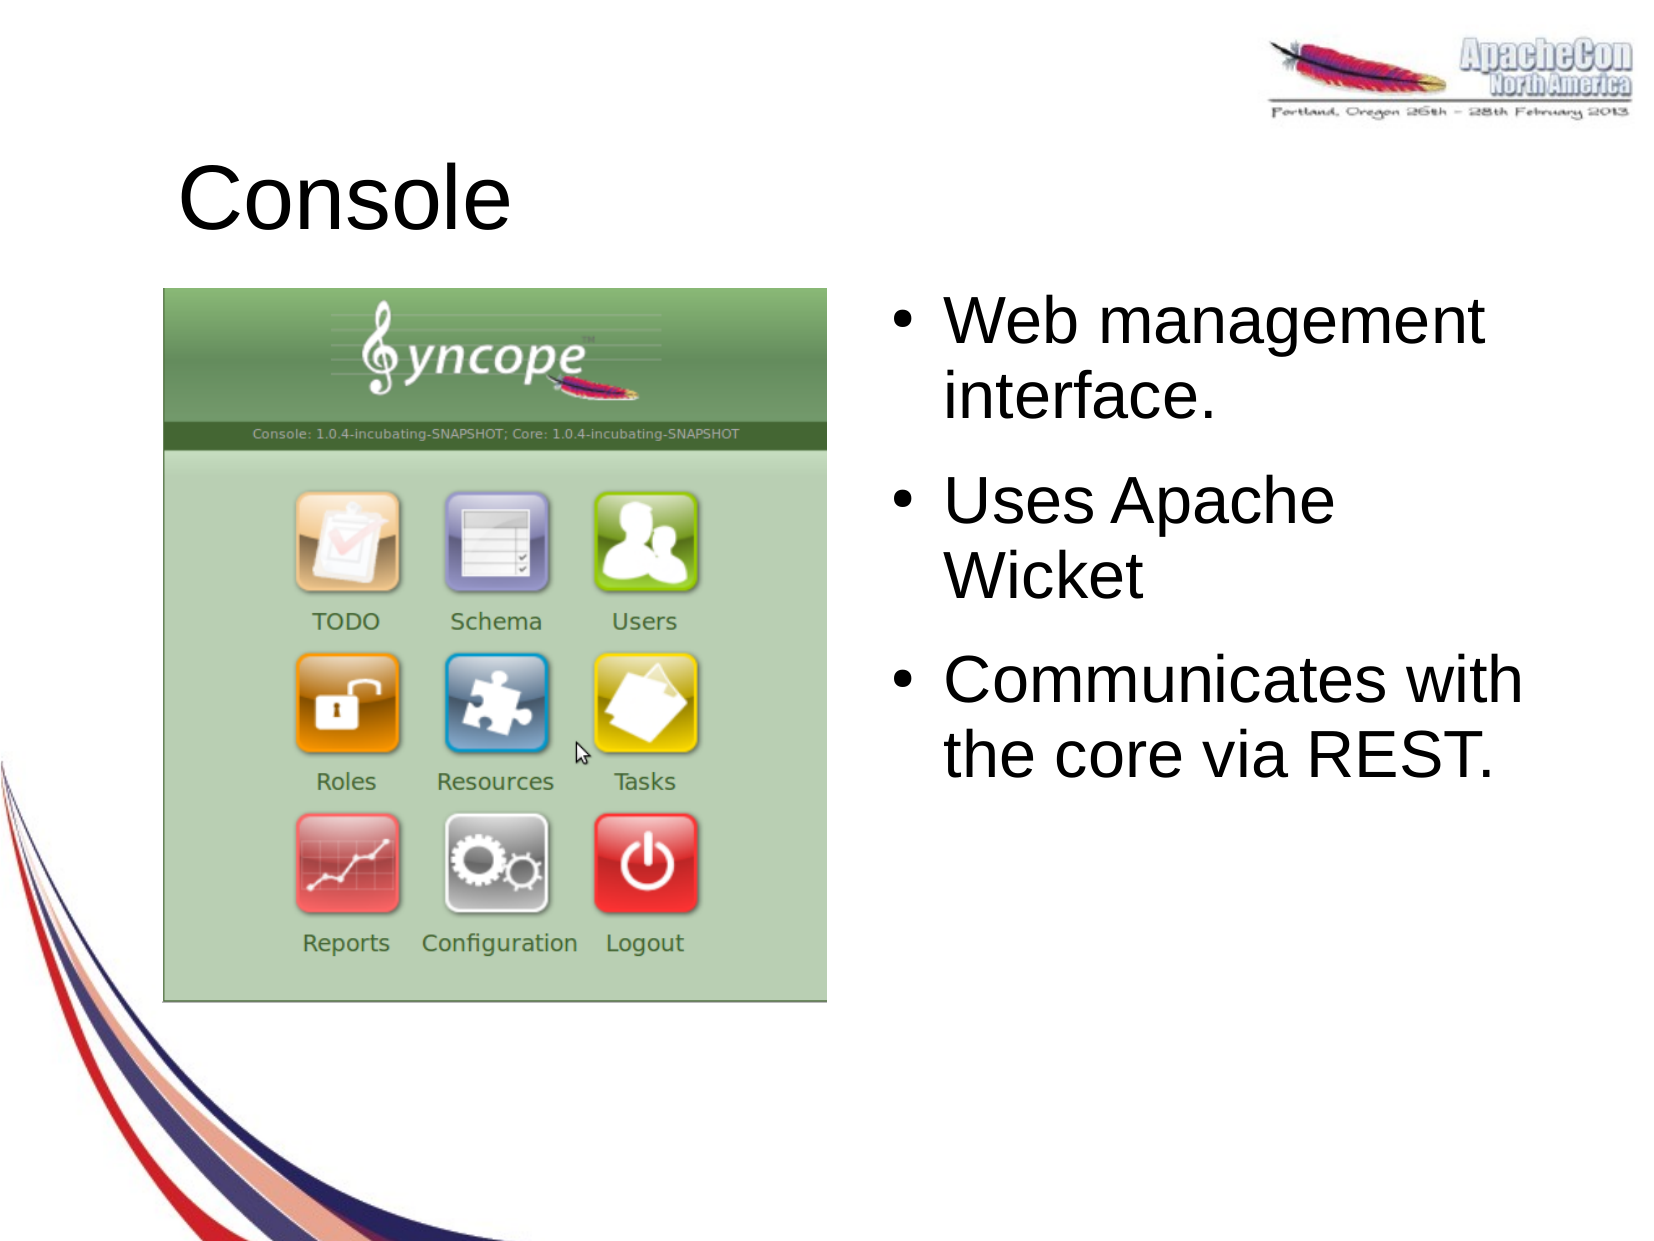

# Console
Web management interface.
Uses Apache Wicket
Communicates with the core via REST.